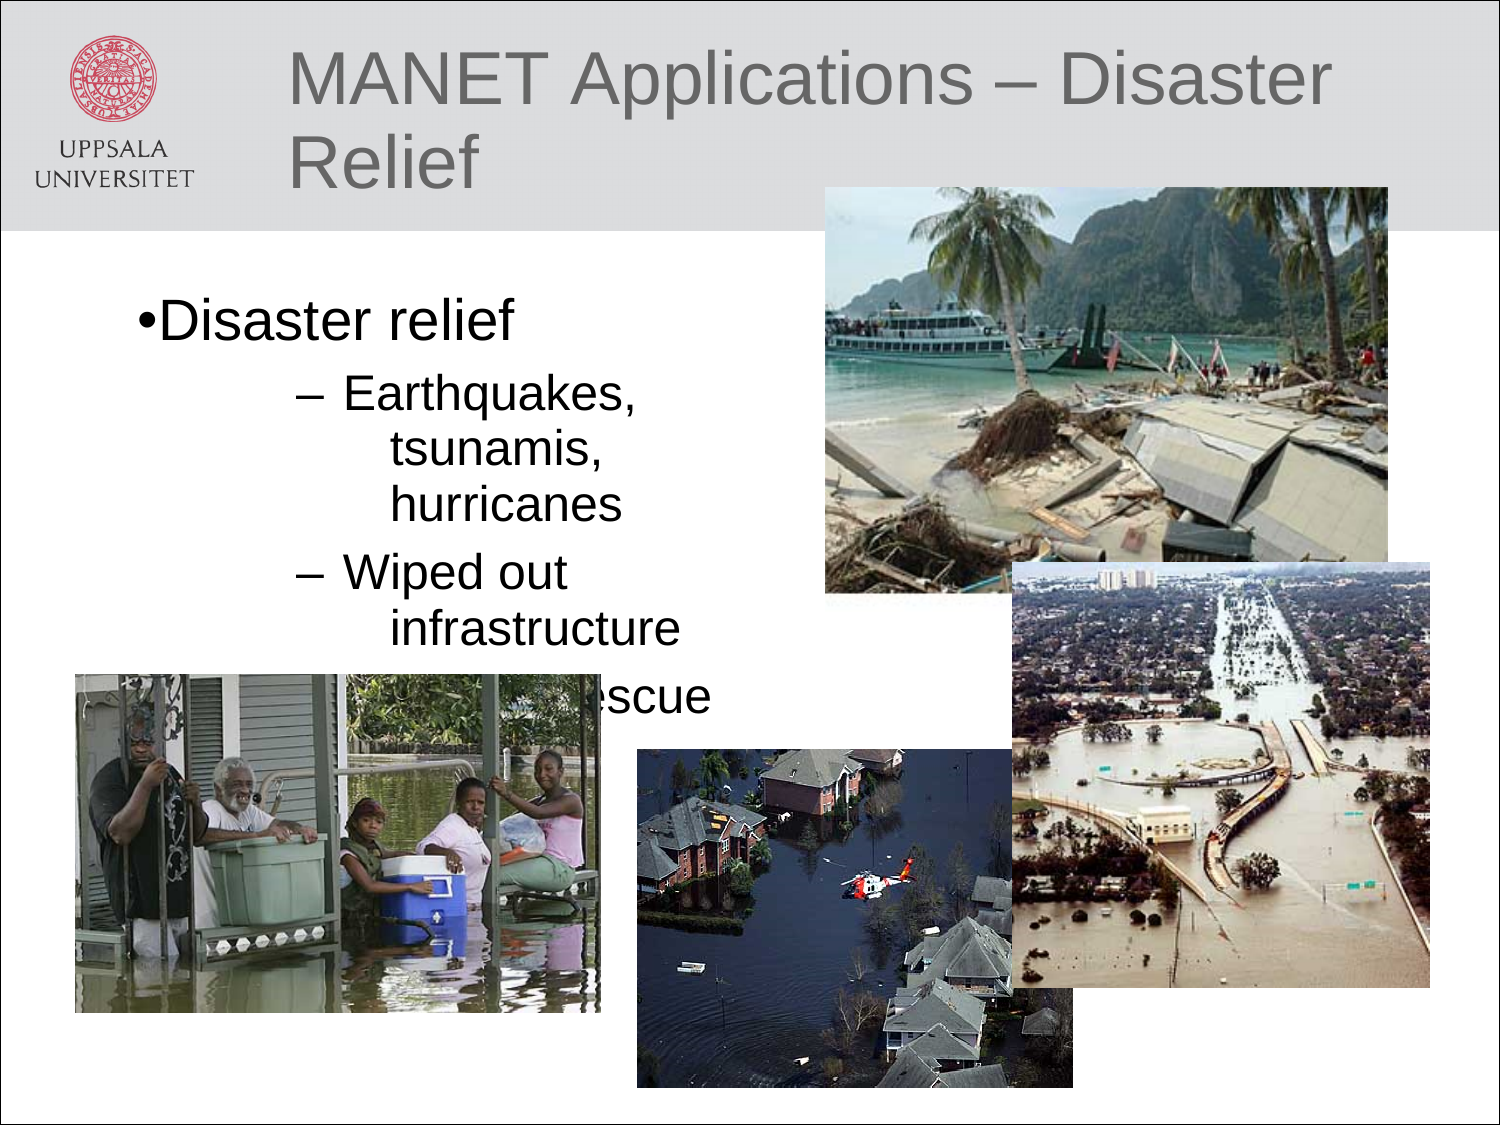

# MANET Applications – Disaster Relief
Disaster relief
Earthquakes, tsunamis, hurricanes
Wiped out infrastructure
Search & rescue